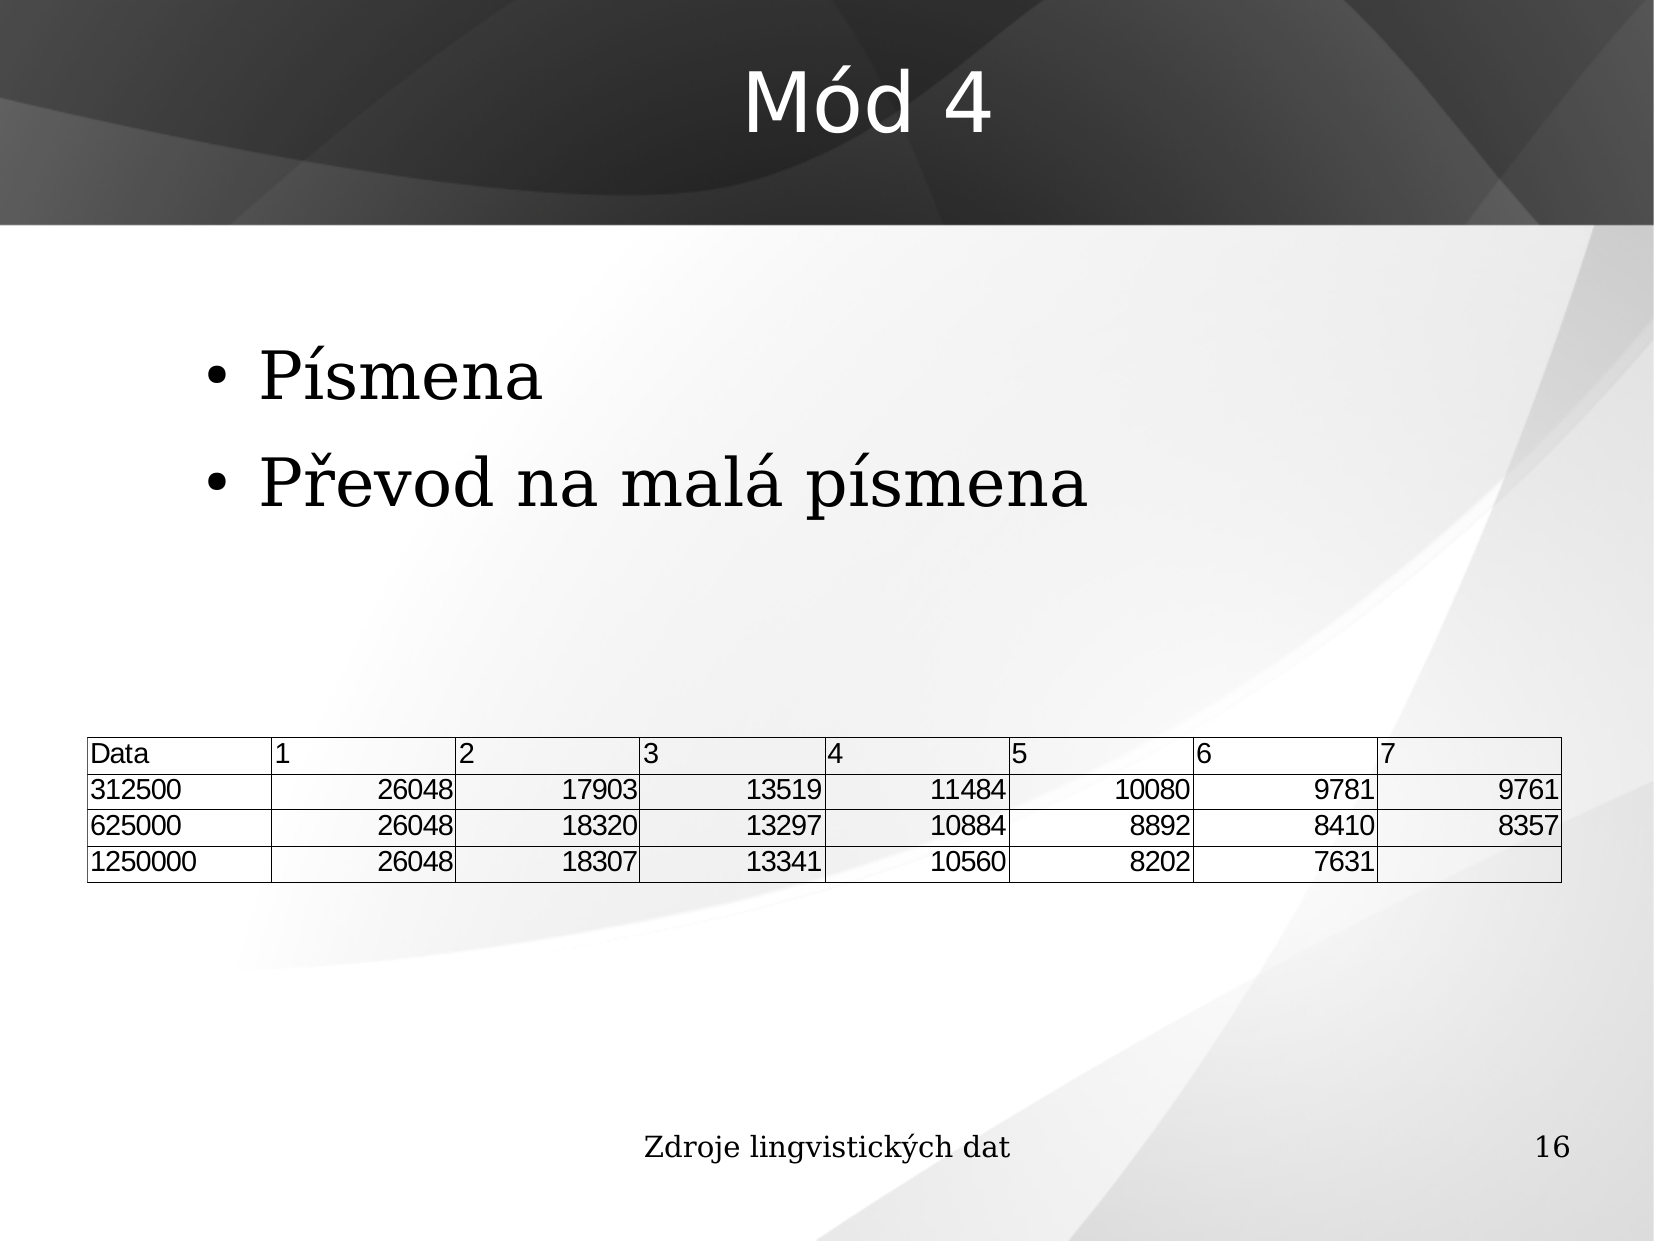

# Mód 4
Písmena
Převod na malá písmena
Zdroje lingvistických dat
16